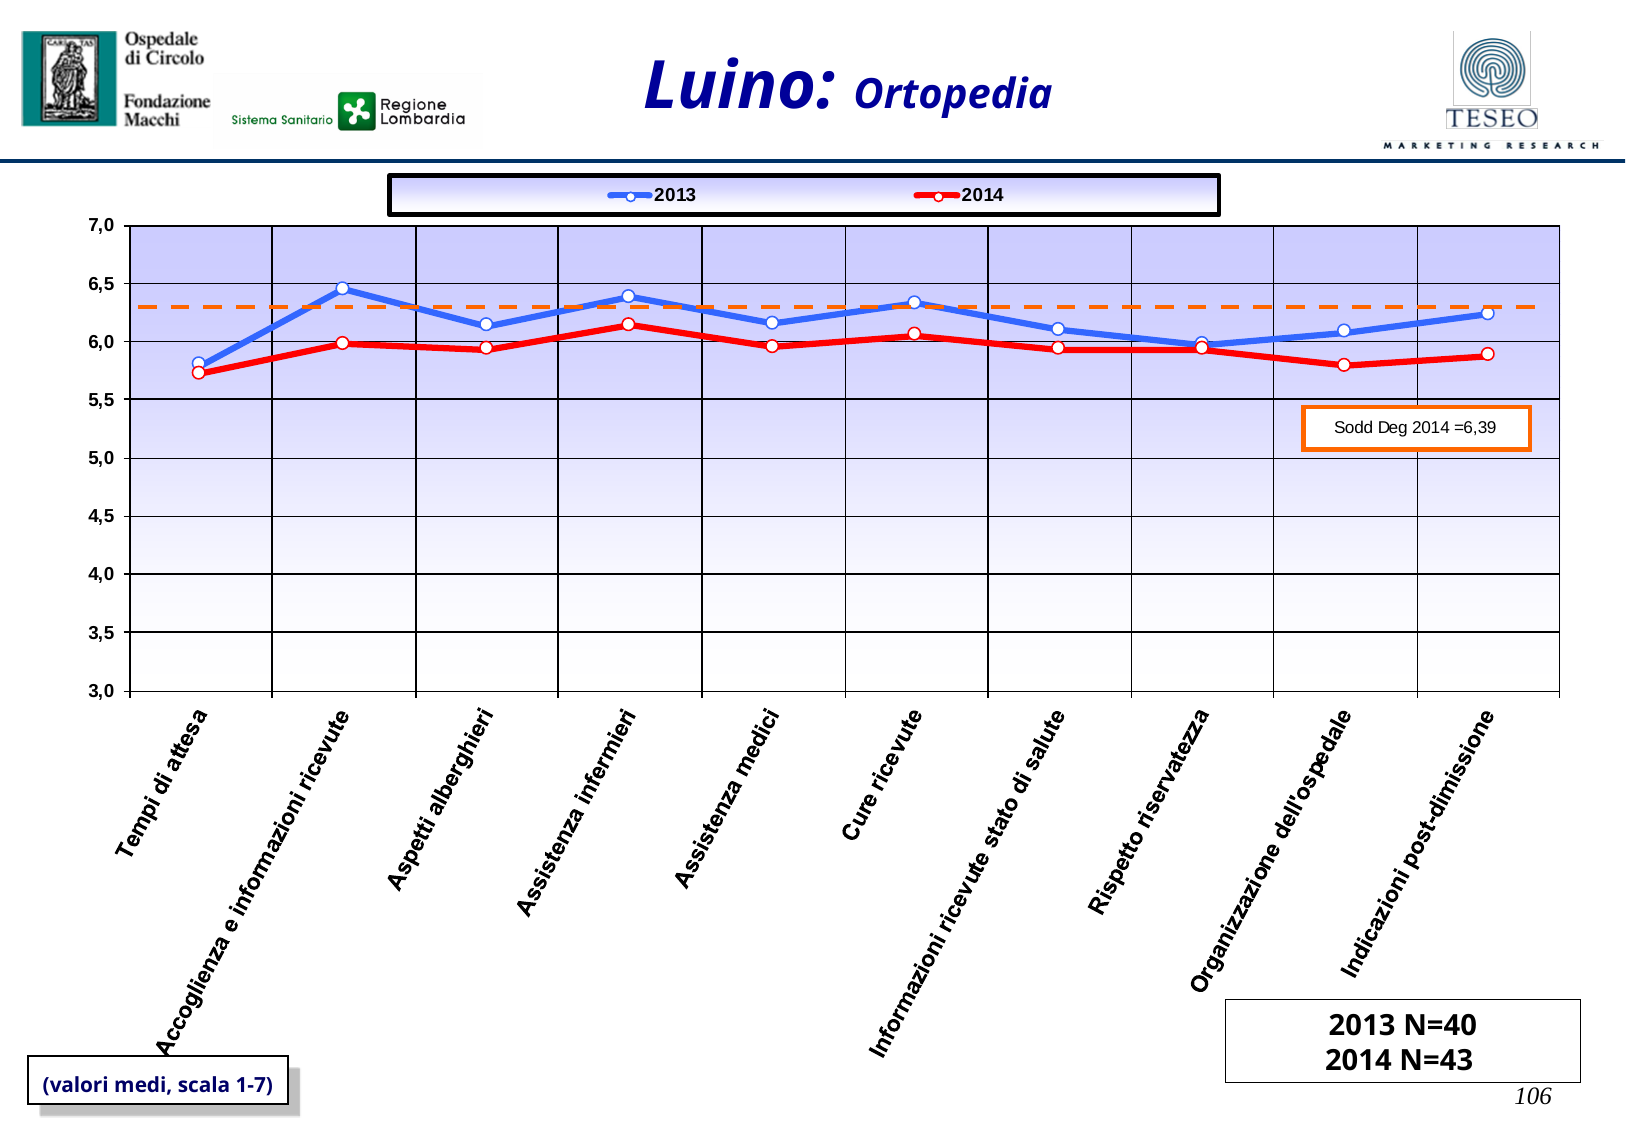

Luino: Ortopedia
2013 N=40
2014 N=43
(valori medi, scala 1-7)